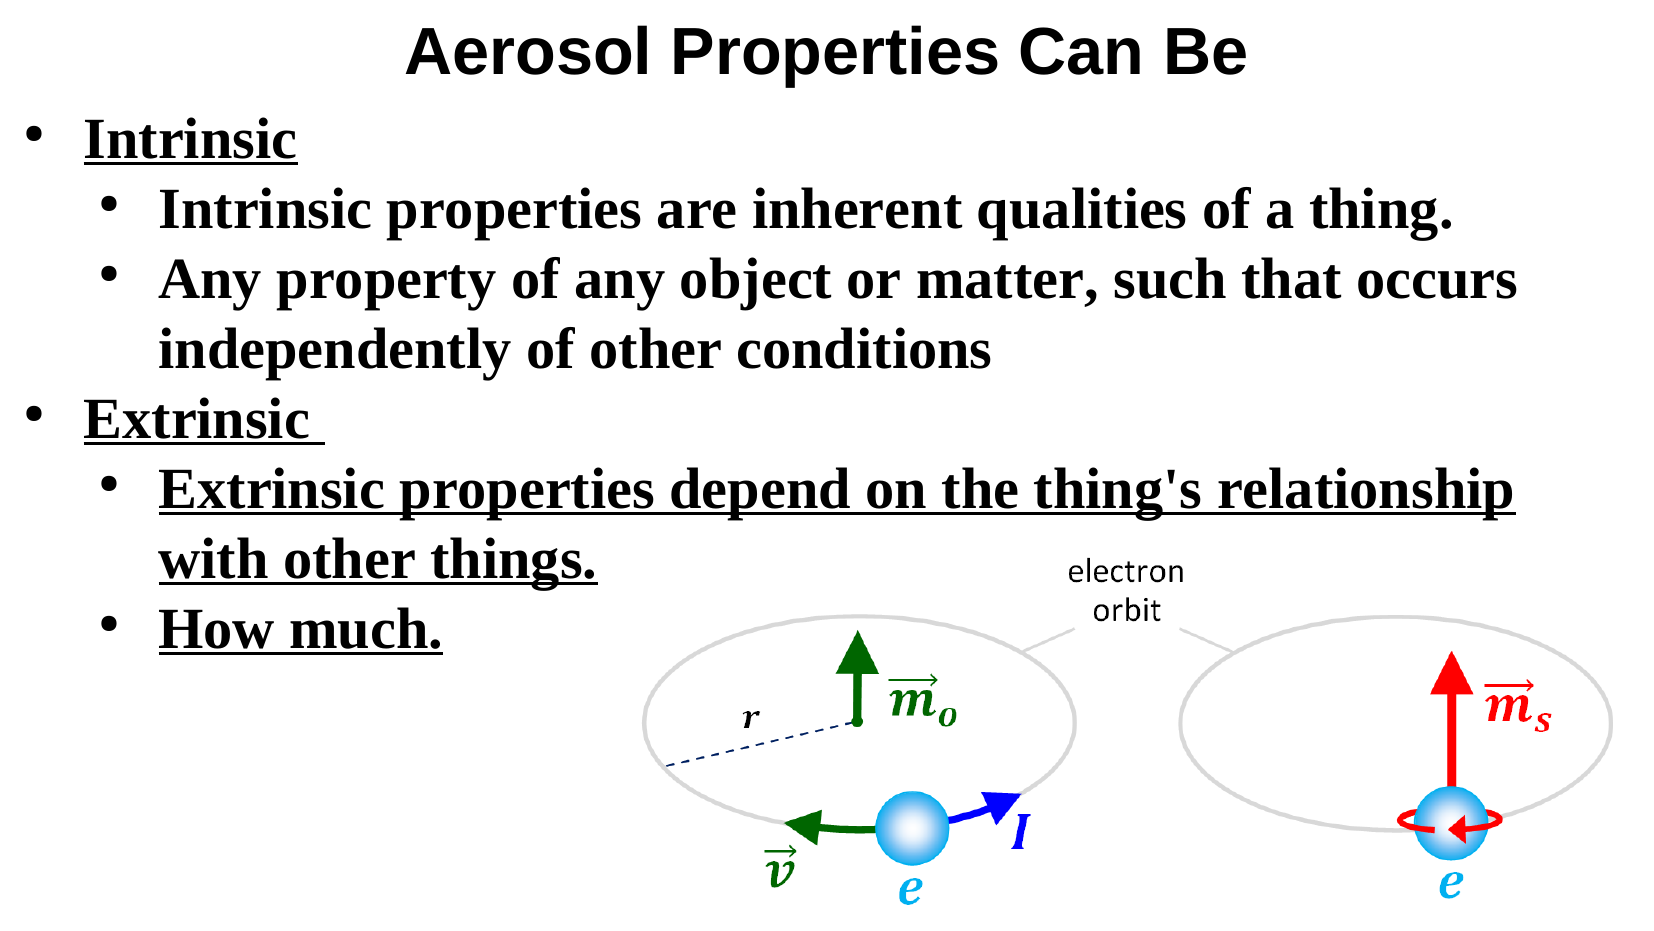

# Aerosol Properties Can Be
Intrinsic
Intrinsic properties are inherent qualities of a thing.
Any property of any object or matter, such that occurs independently of other conditions
Extrinsic
Extrinsic properties depend on the thing's relationship with other things.
How much.